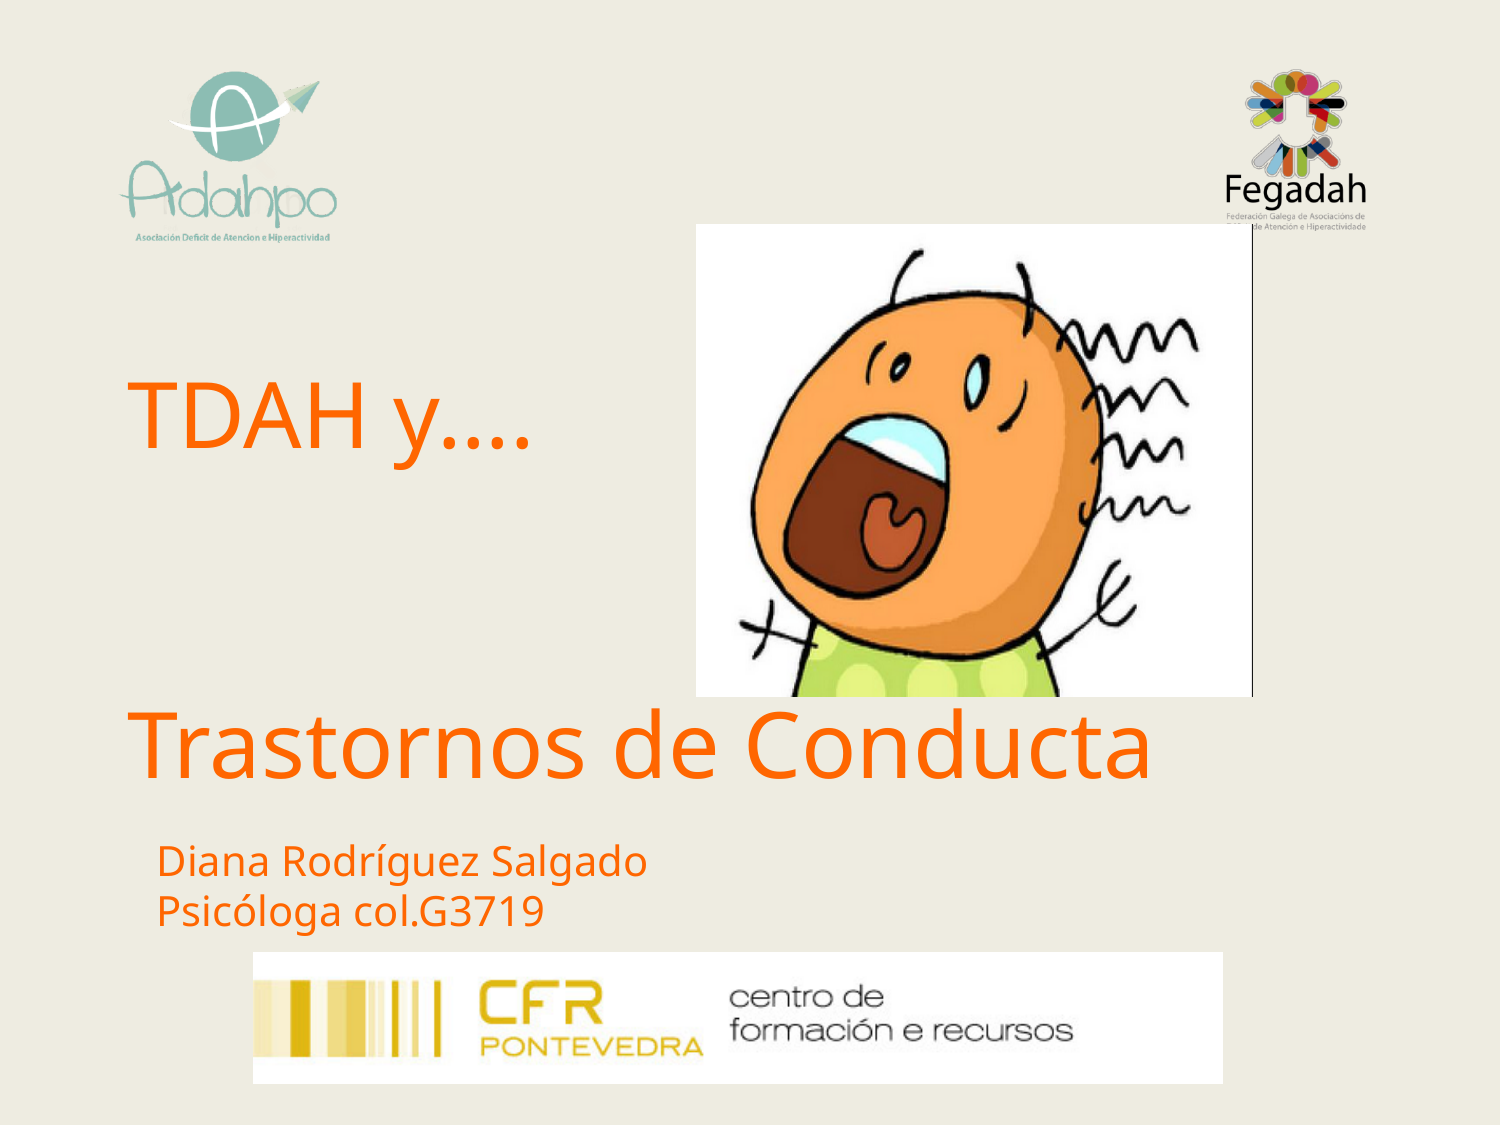

# TDAH y.... Trastornos de Conducta
Diana Rodríguez Salgado
Psicóloga col.G3719